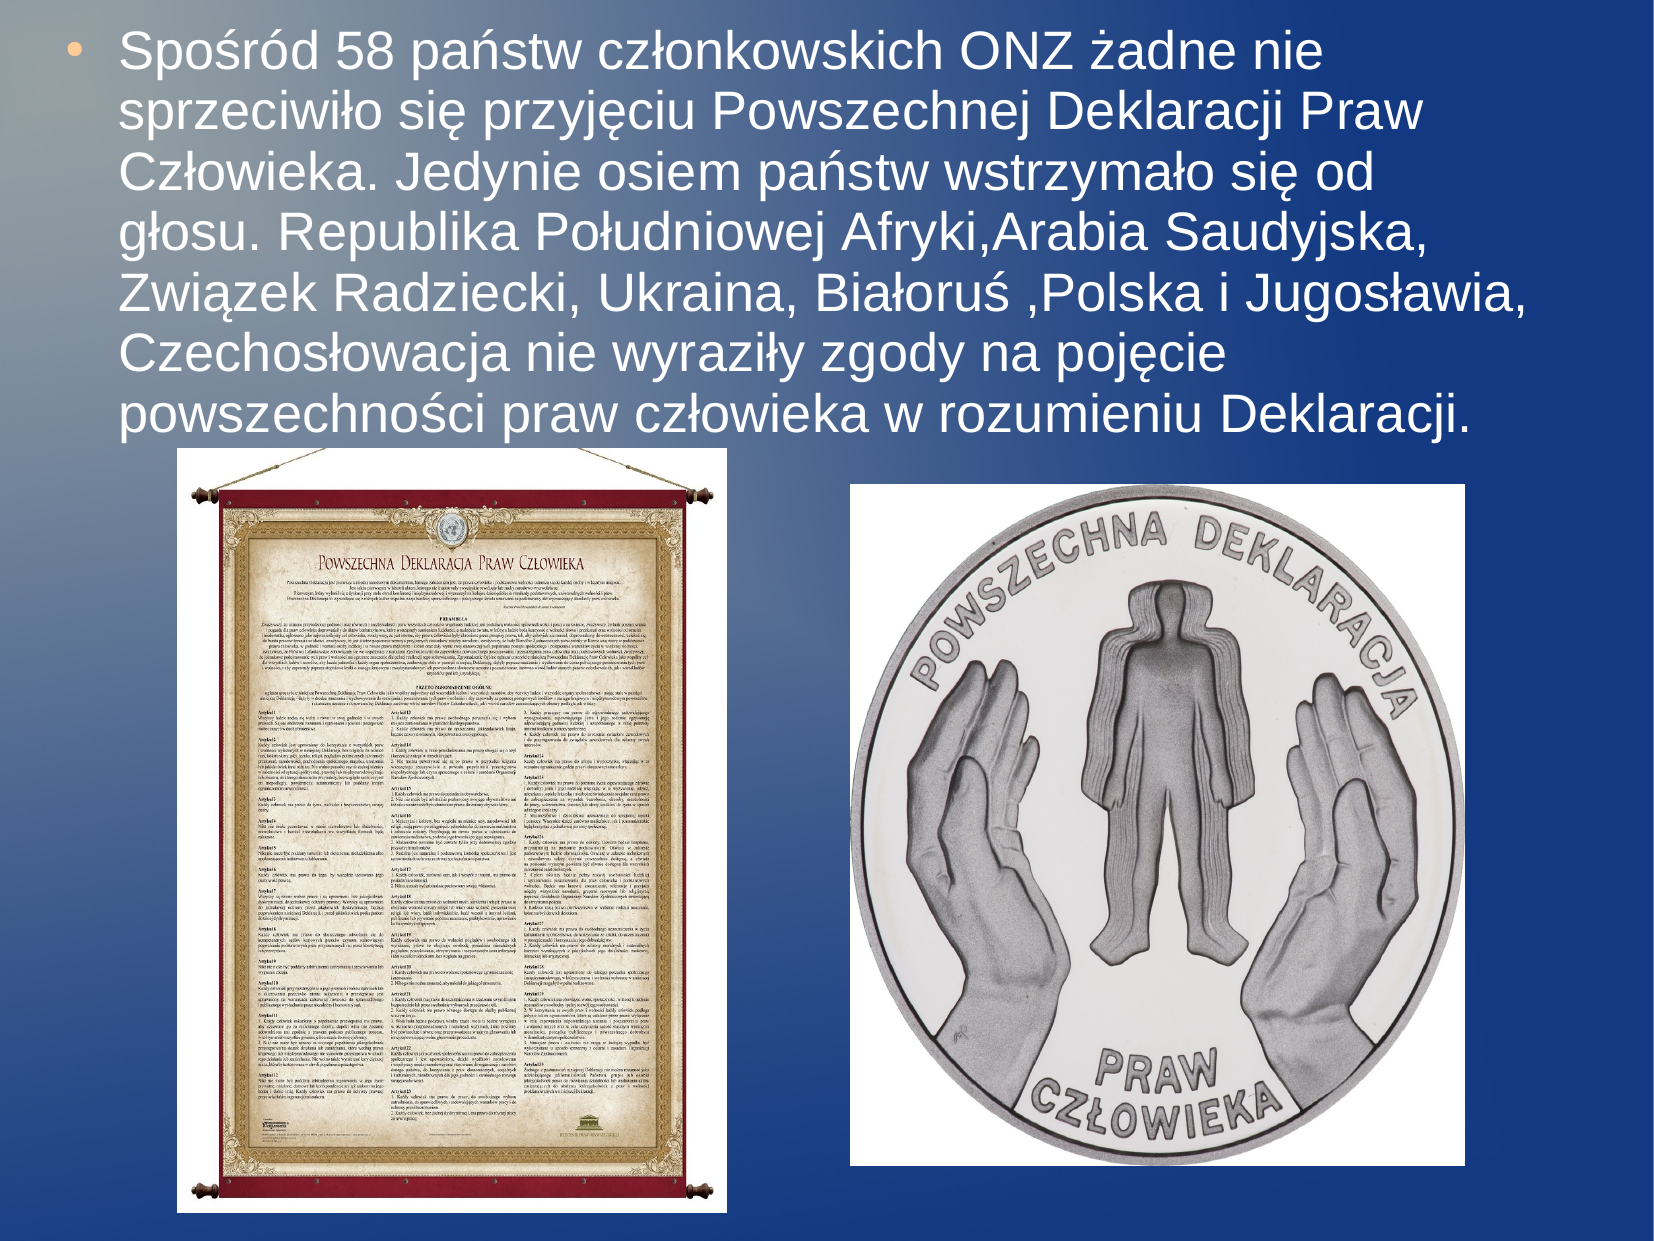

# Spośród 58 państw członkowskich ONZ żadne nie sprzeciwiło się przyjęciu Powszechnej Deklaracji Praw Człowieka. Jedynie osiem państw wstrzymało się od głosu. Republika Południowej Afryki,Arabia Saudyjska, Związek Radziecki, Ukraina, Białoruś ,Polska i Jugosławia, Czechosłowacja nie wyraziły zgody na pojęcie powszechności praw człowieka w rozumieniu Deklaracji.